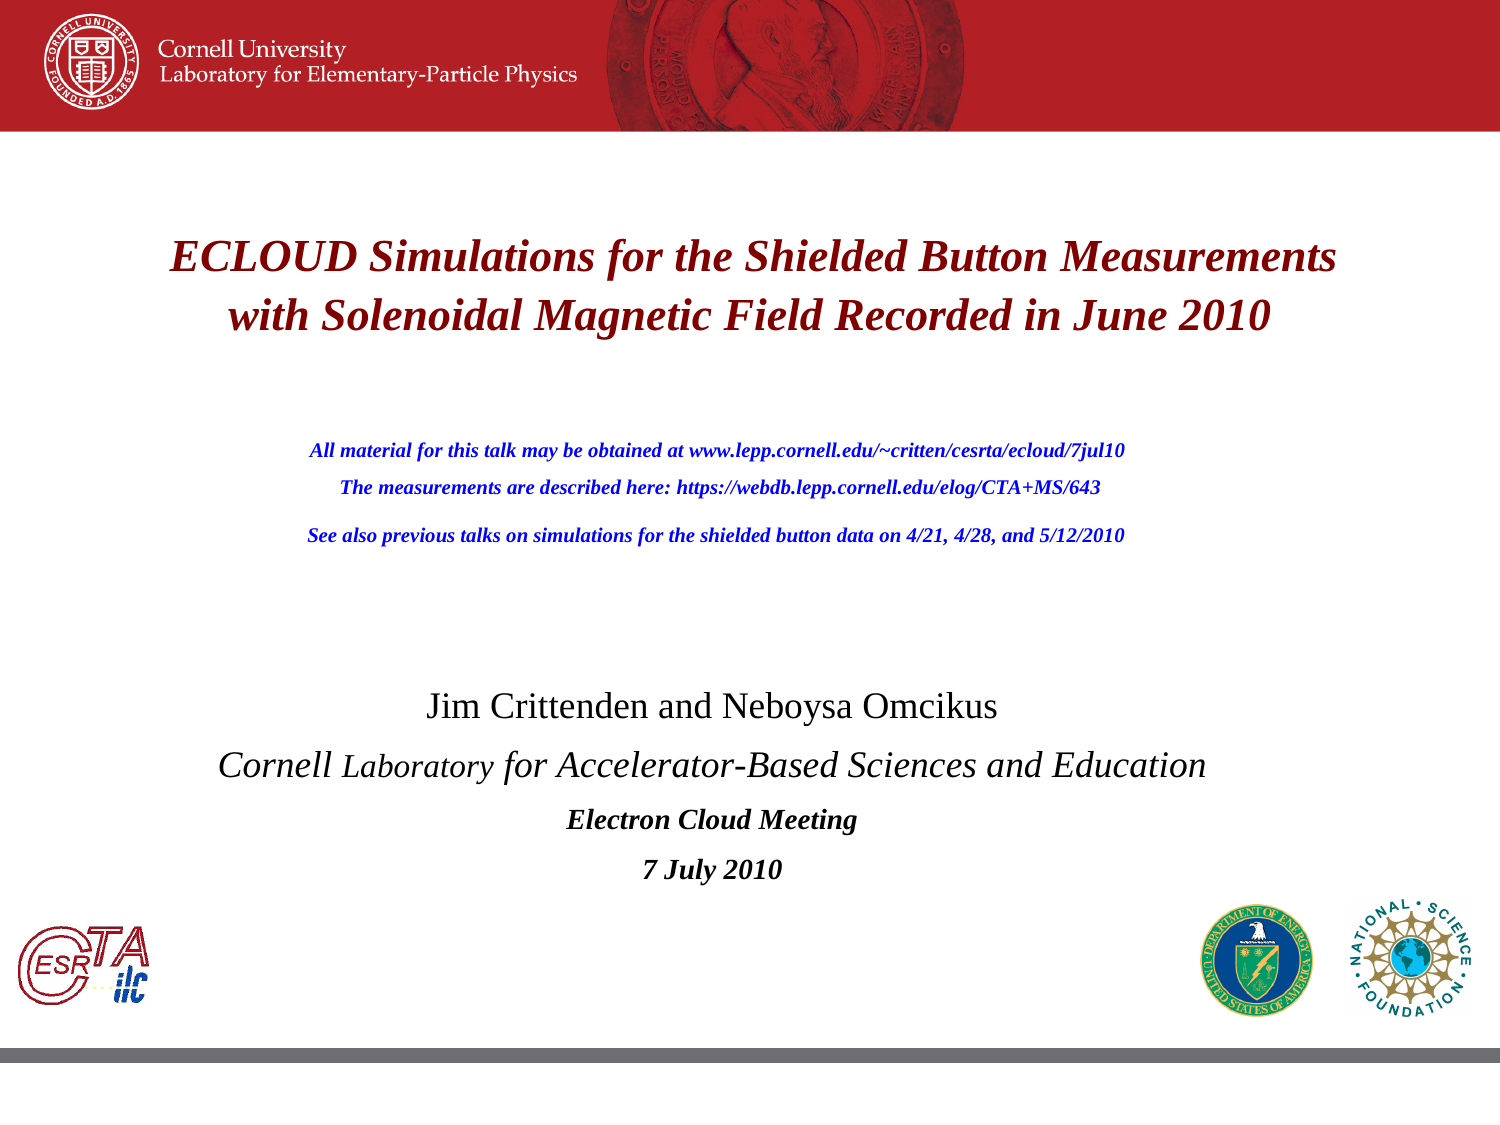

ECLOUD Simulations for the Shielded Button Measurements
with Solenoidal Magnetic Field Recorded in June 2010
 All material for this talk may be obtained at www.lepp.cornell.edu/~critten/cesrta/ecloud/7jul10
 The measurements are described here: https://webdb.lepp.cornell.edu/elog/CTA+MS/643
See also previous talks on simulations for the shielded button data on 4/21, 4/28, and 5/12/2010
# Jim Crittenden and Neboysa Omcikus
Cornell Laboratory for Accelerator-Based Sciences and Education
Electron Cloud Meeting
7 July 2010